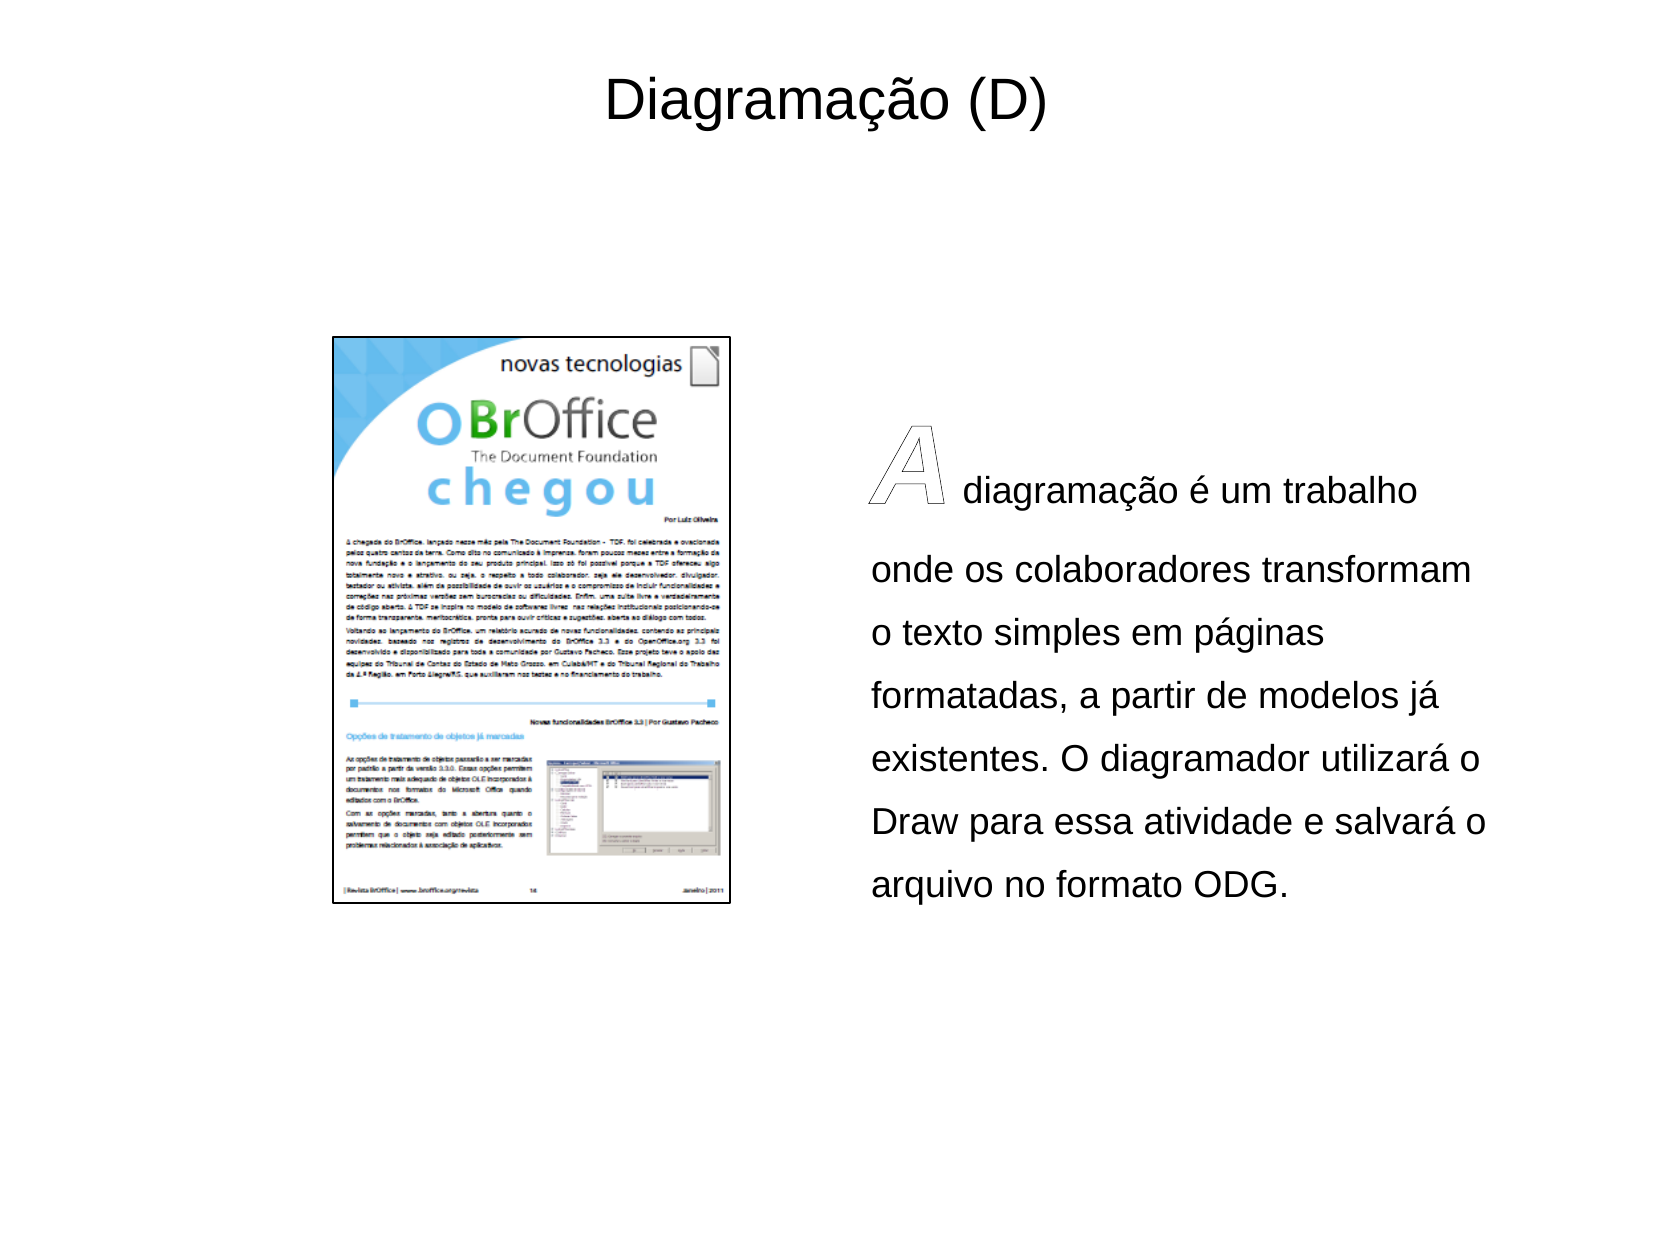

Diagramação (D)
A diagramação é um trabalho onde os colaboradores transformam o texto simples em páginas formatadas, a partir de modelos já existentes. O diagramador utilizará o Draw para essa atividade e salvará o arquivo no formato ODG.